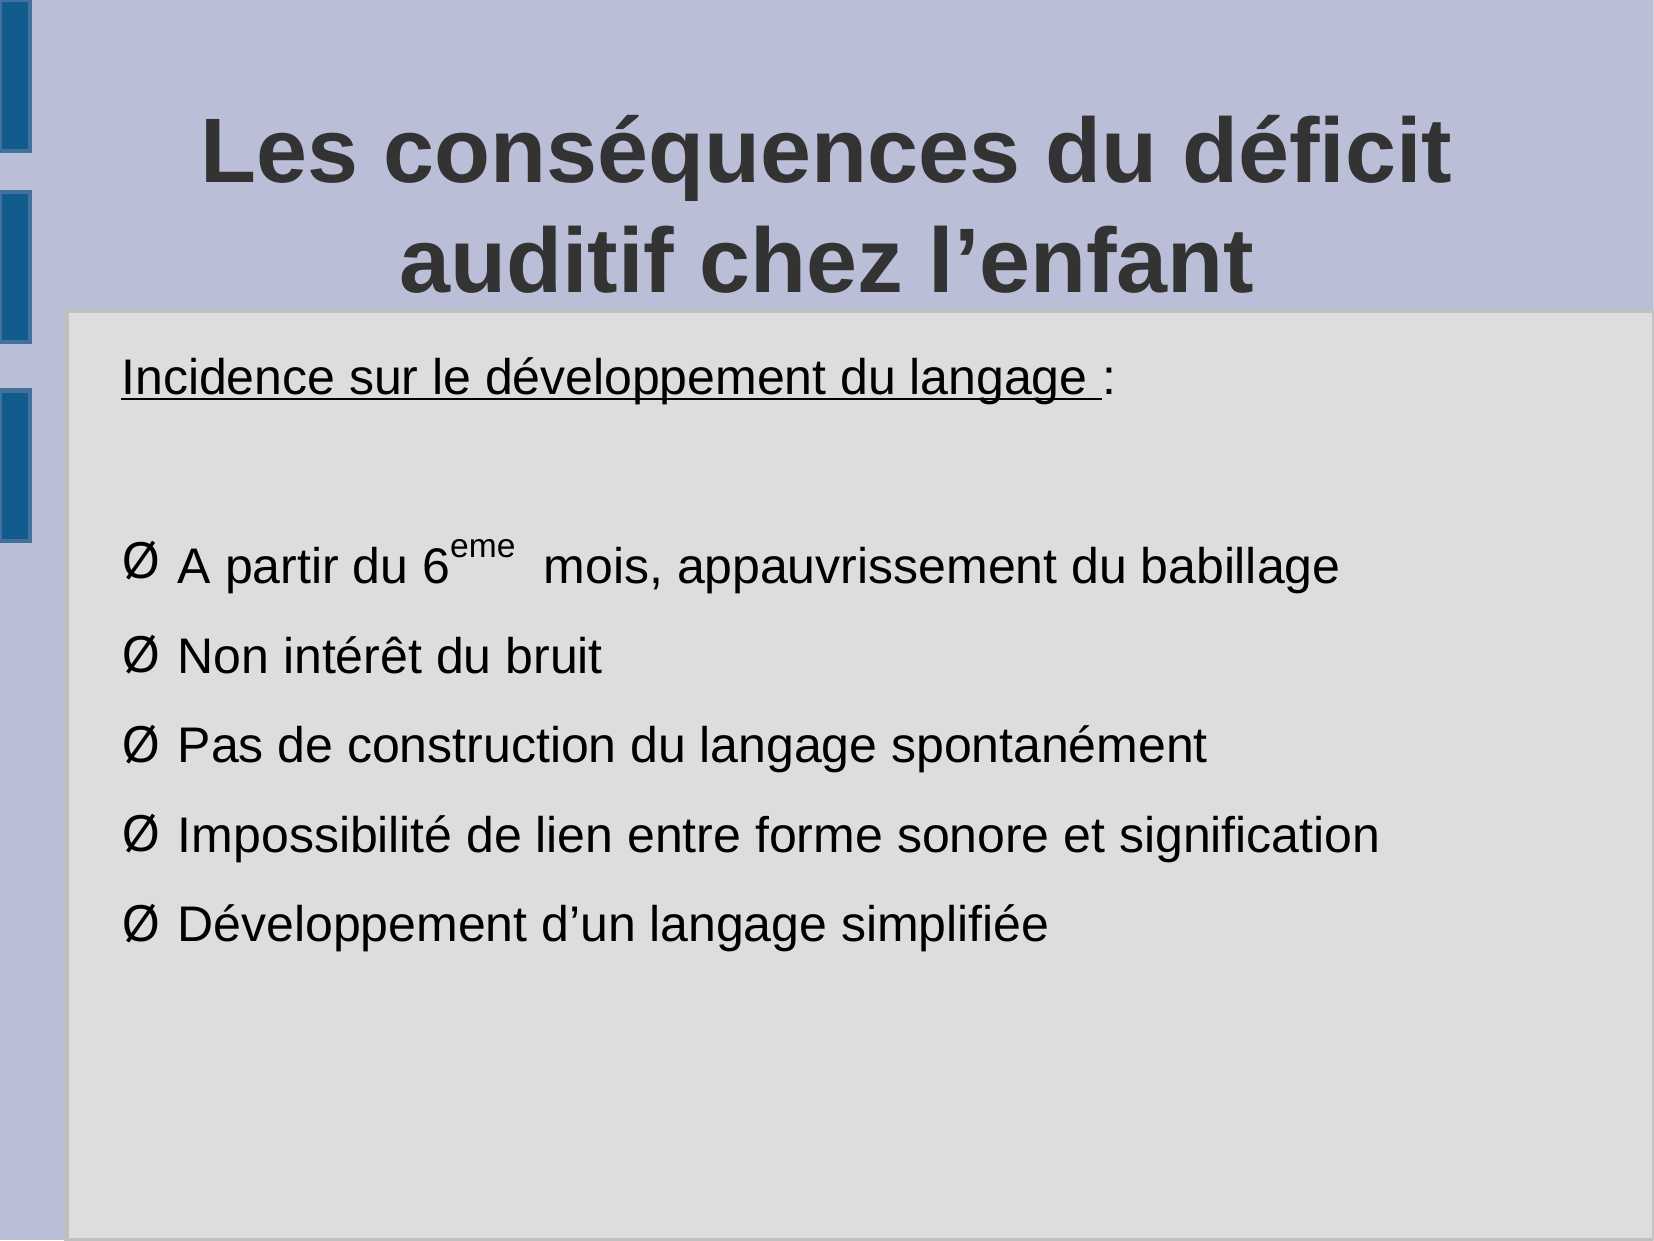

# Les conséquences du déficit auditif chez l’enfant
Incidence sur le développement du langage :
A partir du 6eme mois, appauvrissement du babillage
Non intérêt du bruit
Pas de construction du langage spontanément
Impossibilité de lien entre forme sonore et signification
Développement d’un langage simplifiée